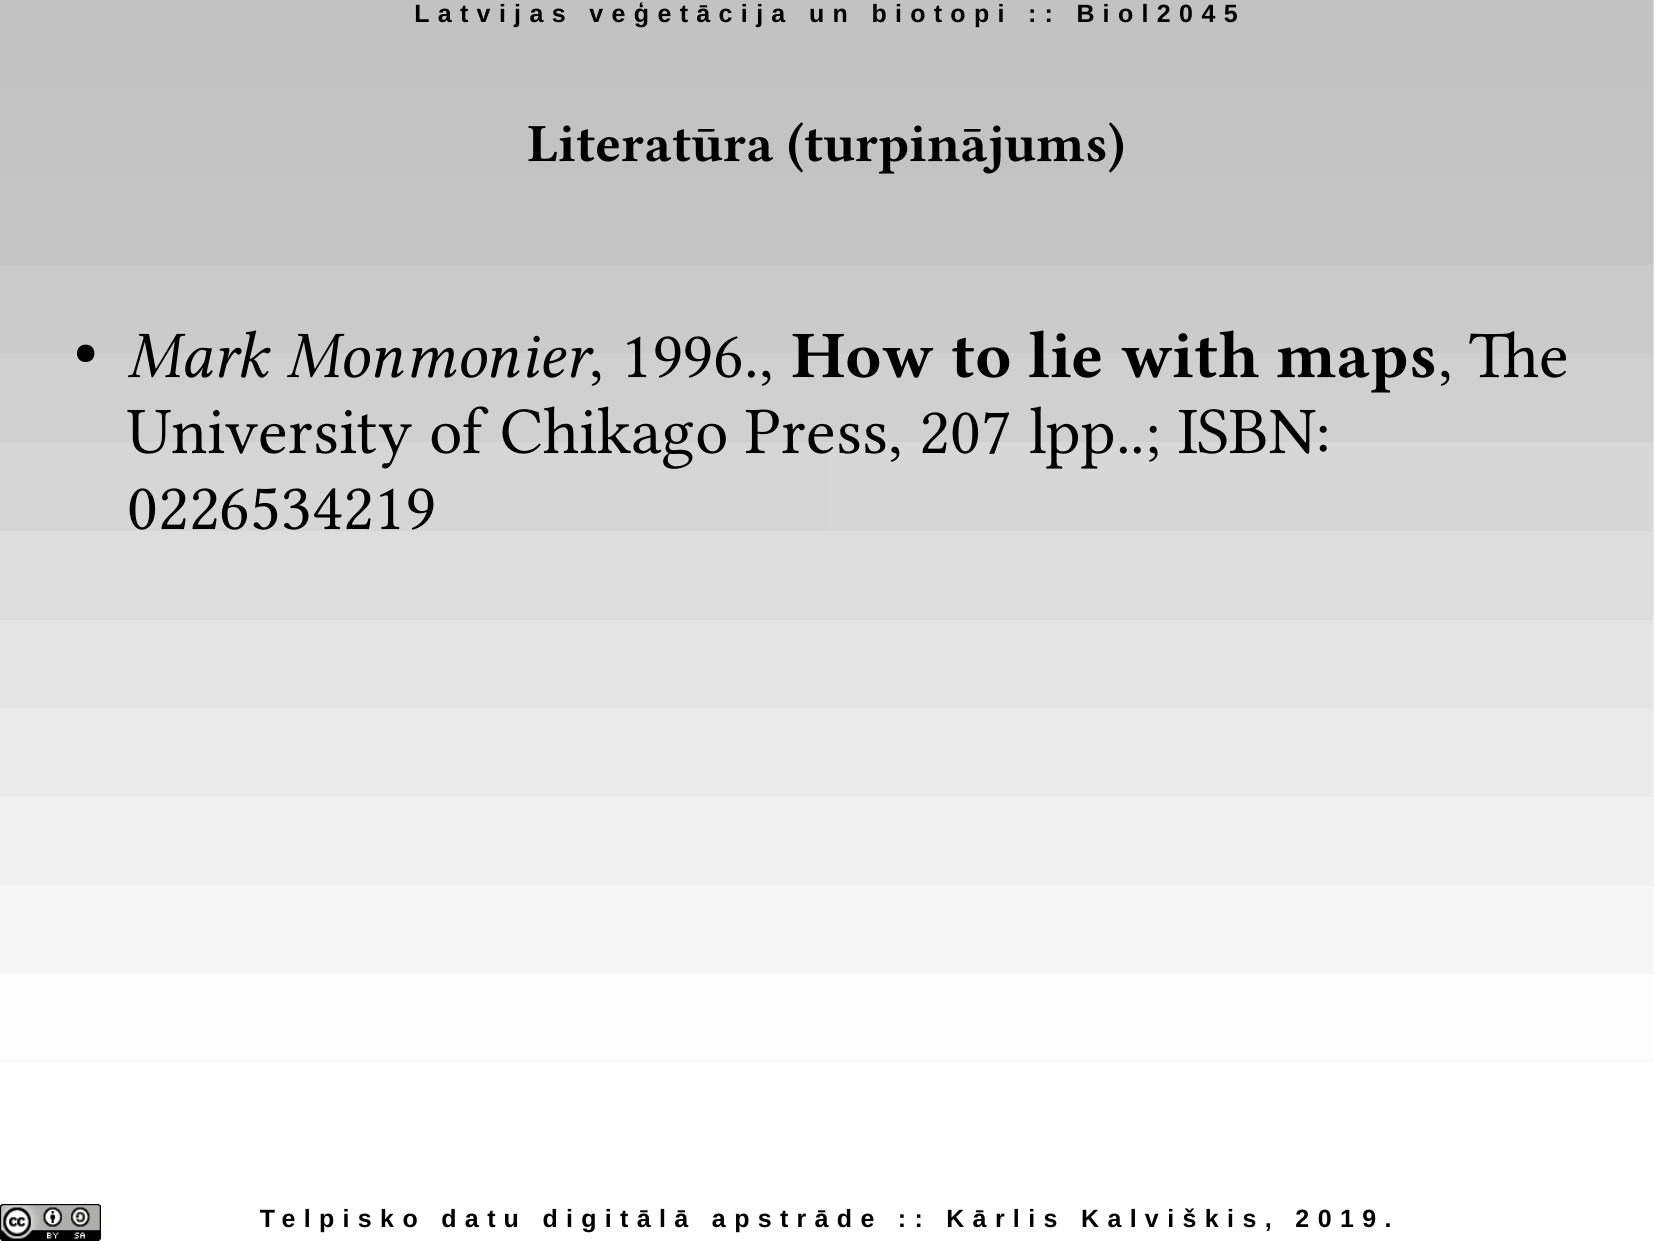

# Literatūra (turpinājums)
Mark Monmonier, 1996., How to lie with maps, The University of Chikago Press, 207 lpp..; ISBN: 0226534219